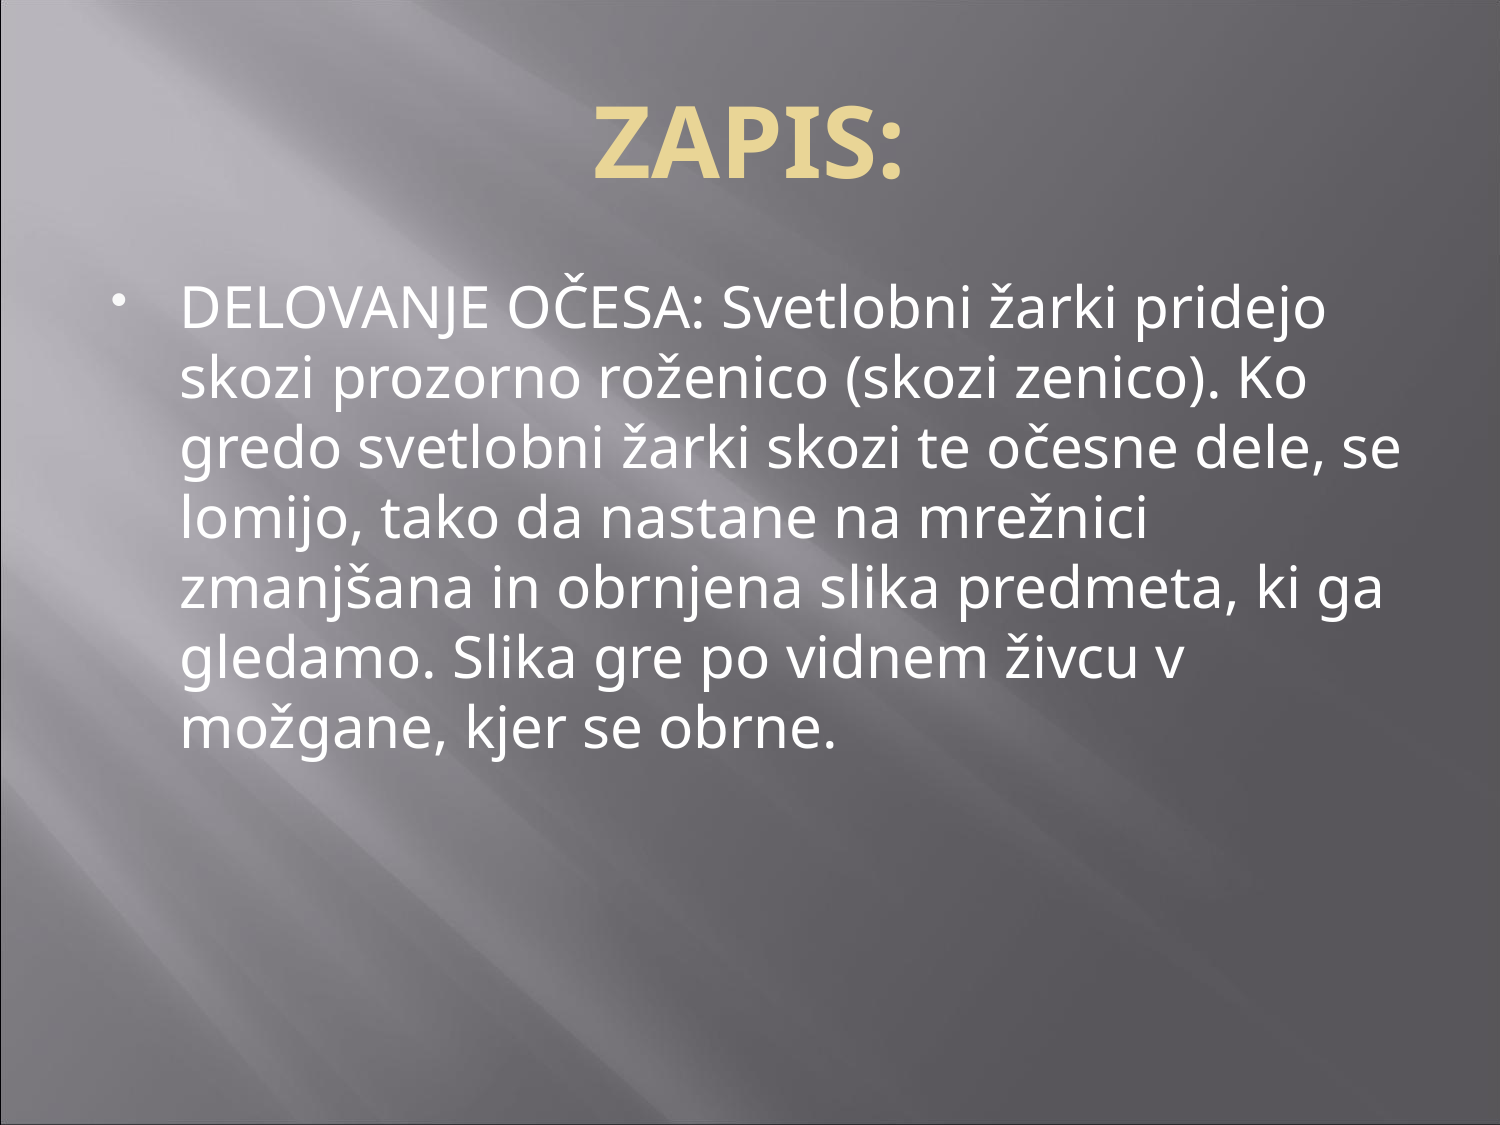

# ZAPIS:
DELOVANJE OČESA: Svetlobni žarki pridejo skozi prozorno roženico (skozi zenico). Ko gredo svetlobni žarki skozi te očesne dele, se lomijo, tako da nastane na mrežnici zmanjšana in obrnjena slika predmeta, ki ga gledamo. Slika gre po vidnem živcu v možgane, kjer se obrne.